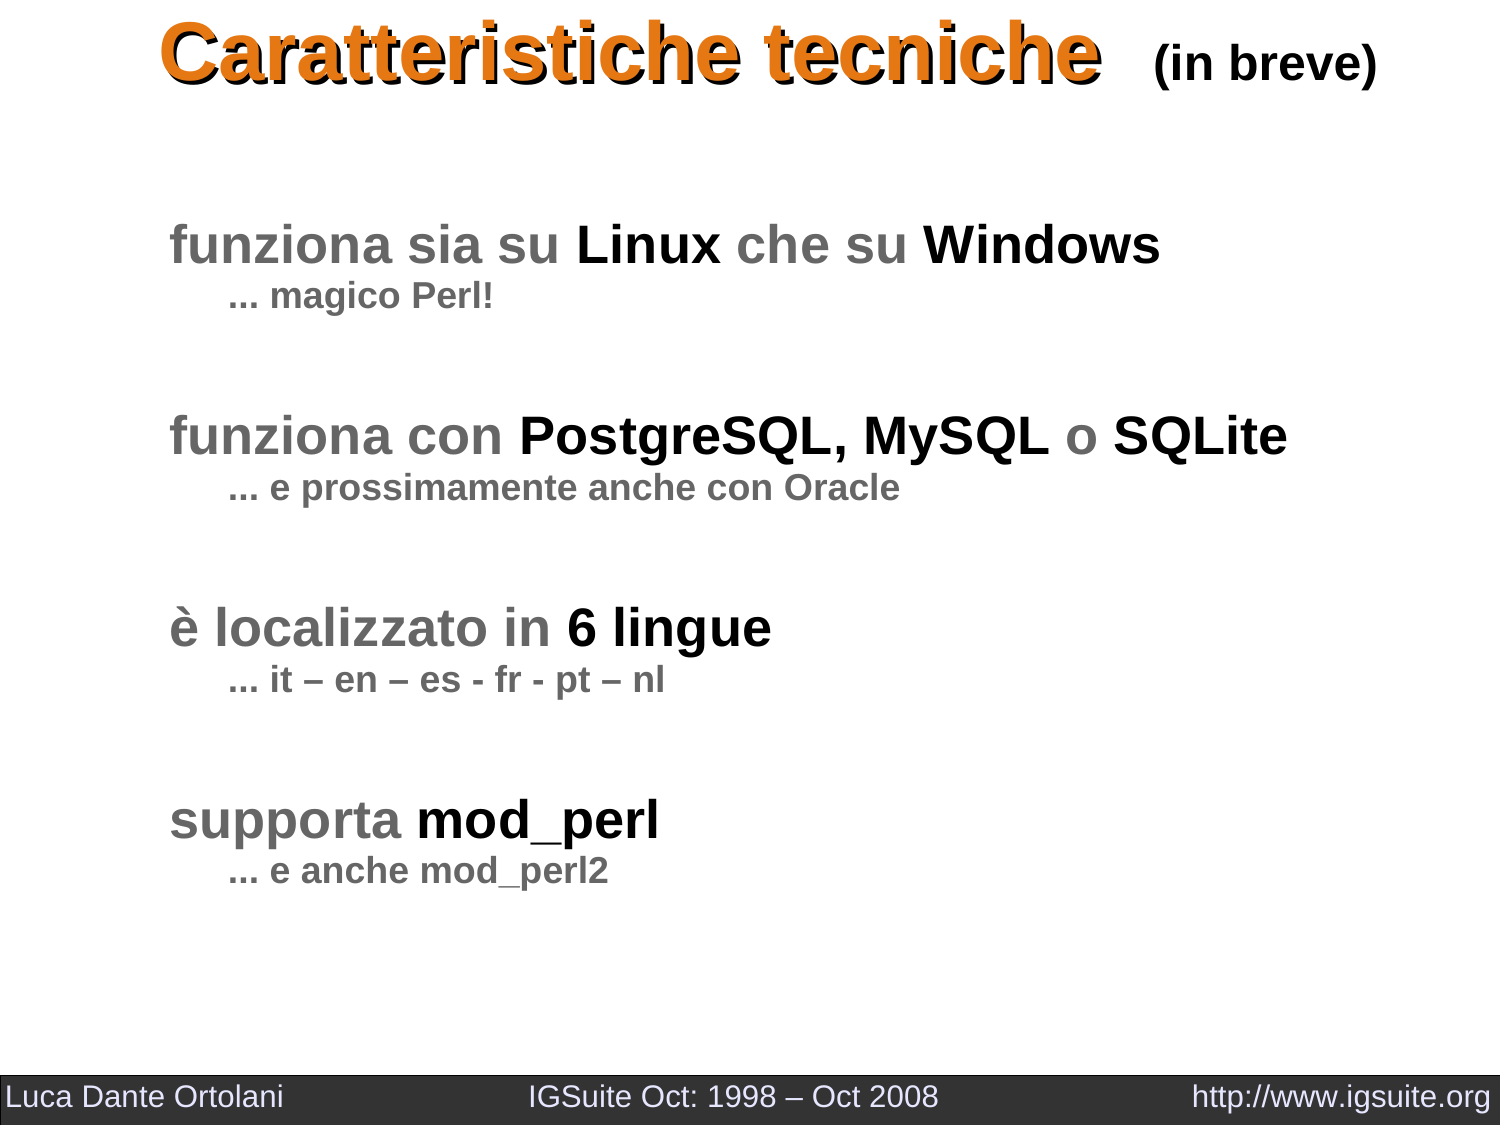

Caratteristiche tecniche (in breve)
 funziona sia su Linux che su Windows
	... magico Perl!
 funziona con PostgreSQL, MySQL o SQLite
	... e prossimamente anche con Oracle
 è localizzato in 6 lingue
	... it – en – es - fr - pt – nl
 supporta mod_perl
	... e anche mod_perl2
Luca Dante Ortolani IGSuite Oct: 1998 – Oct 2008 http://www.igsuite.org